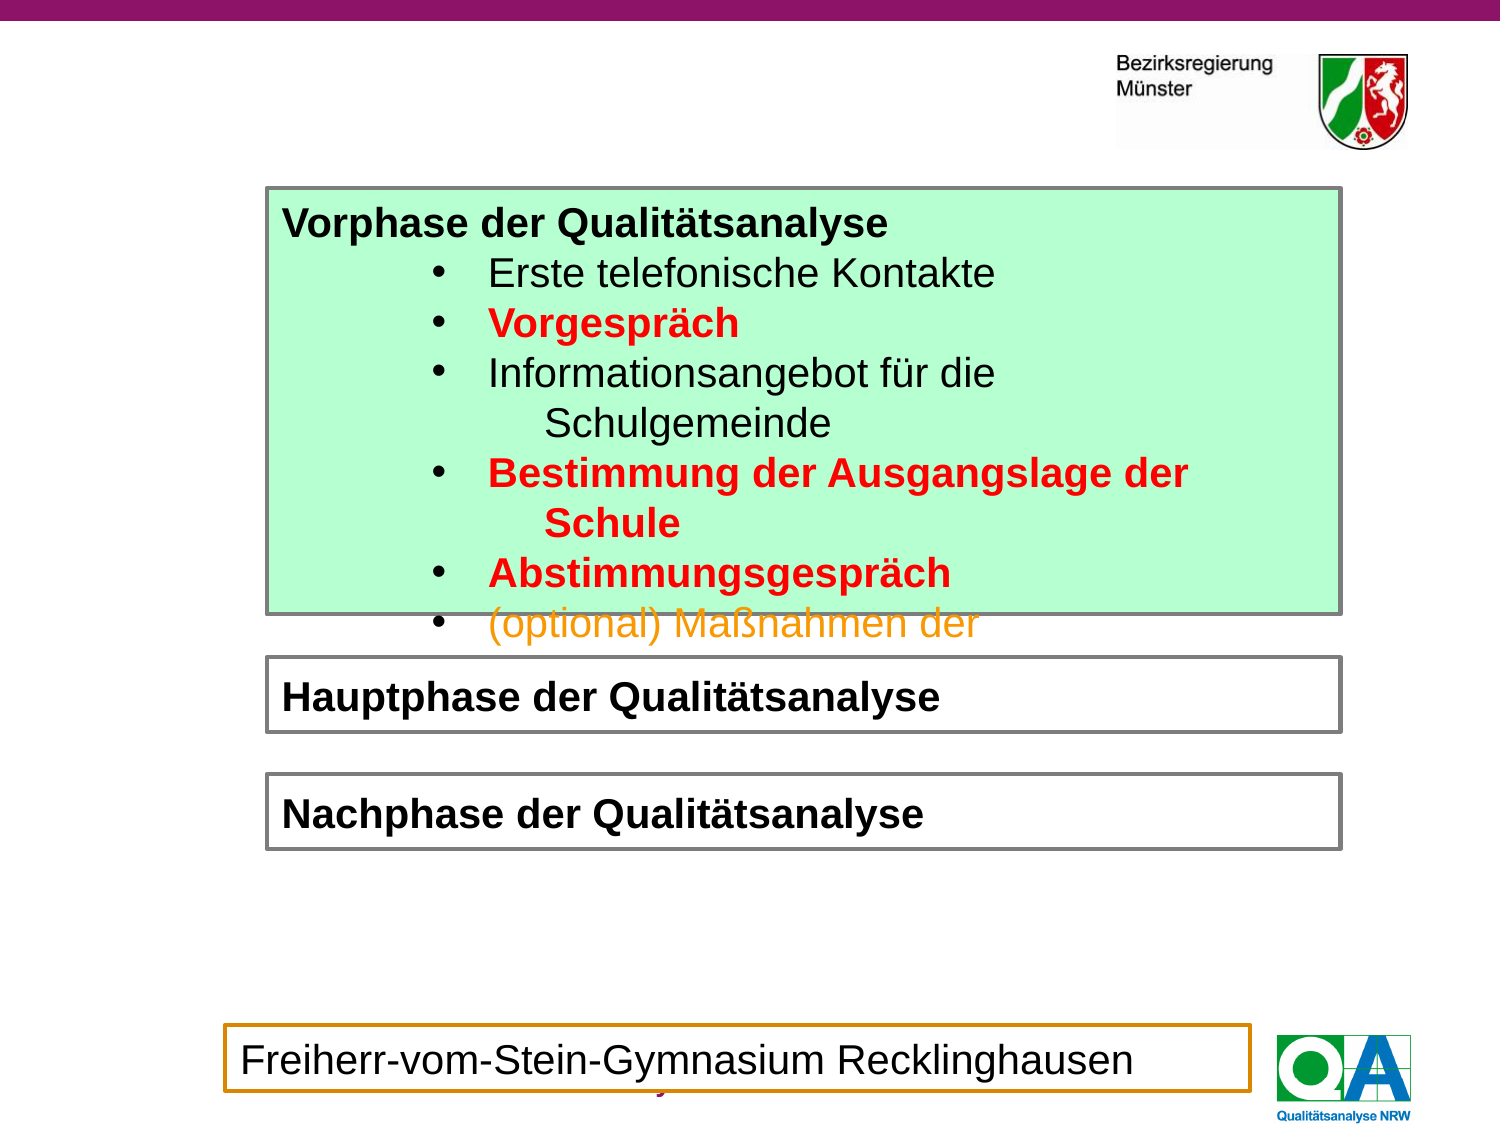

Vorphase der Qualitätsanalyse
Erste telefonische Kontakte
Vorgespräch
Informationsangebot für die Schulgemeinde
Bestimmung der Ausgangslage der Schule
Abstimmungsgespräch
(optional) Maßnahmen der Schulentwicklung
Hauptphase der Qualitätsanalyse
Nachphase der Qualitätsanalyse
Freiherr-vom-Stein-Gymnasium Recklinghausen